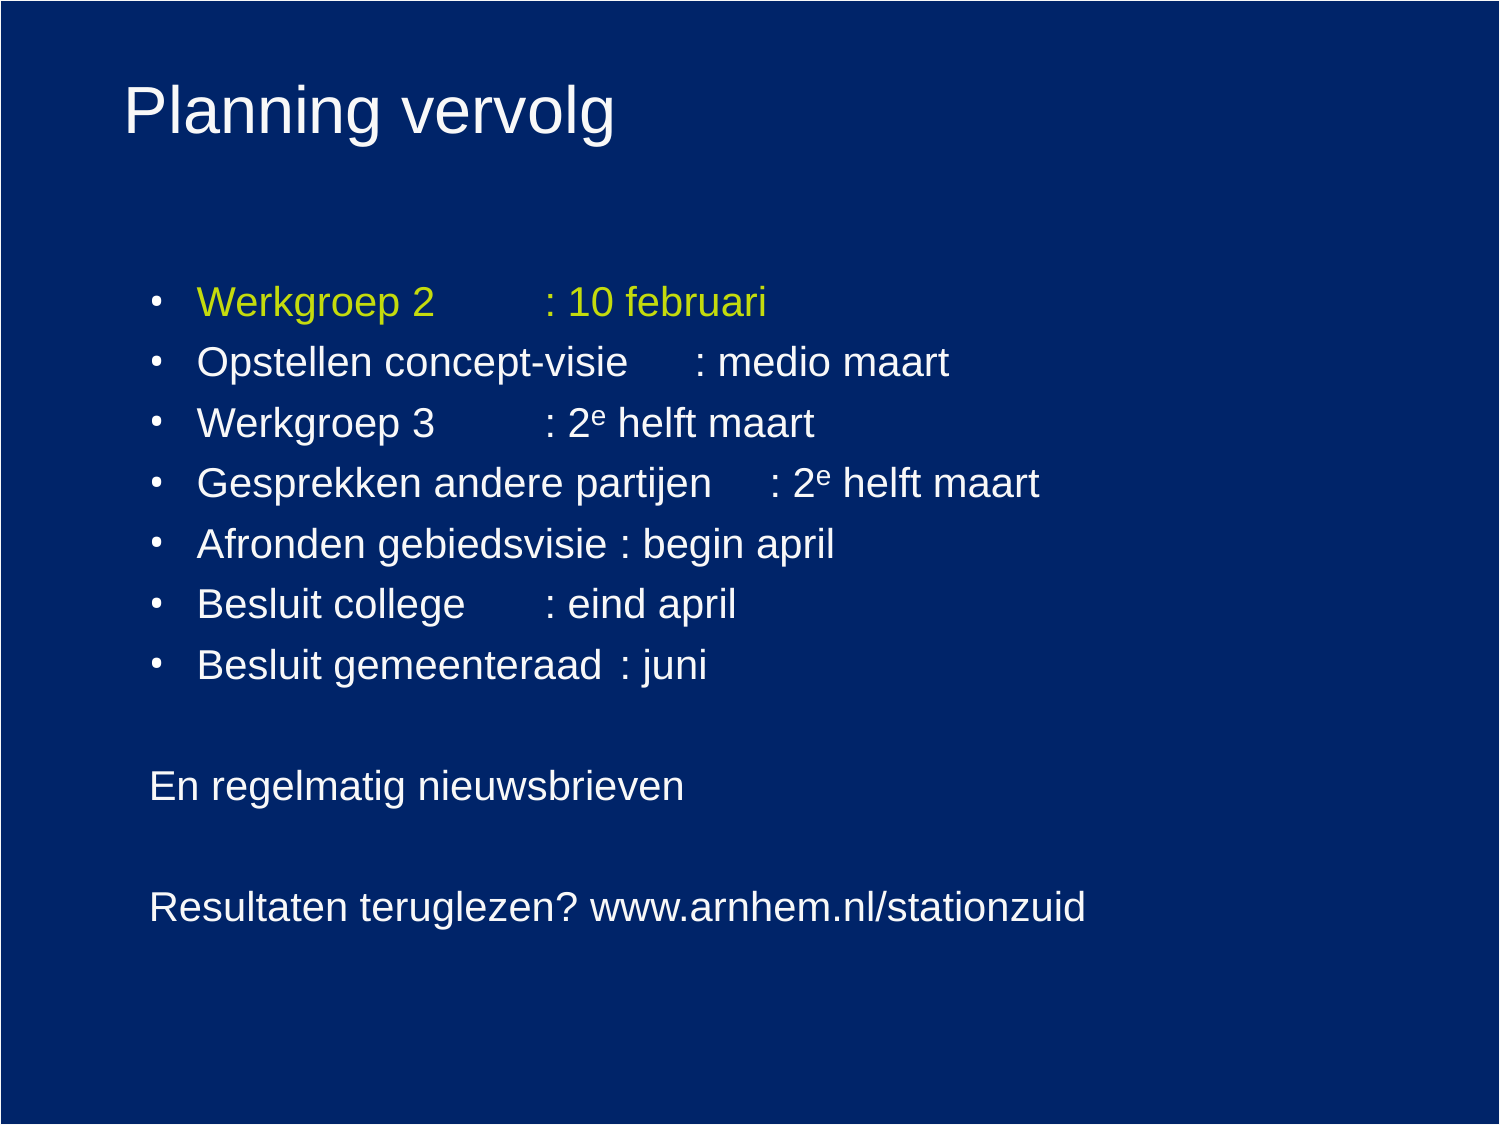

# Planning vervolg
Werkgroep 2		: 10 februari
Opstellen concept-visie	: medio maart
Werkgroep 3		: 2e helft maart
Gesprekken andere partijen	: 2e helft maart
Afronden gebiedsvisie	: begin april
Besluit college		: eind april
Besluit gemeenteraad	: juni
En regelmatig nieuwsbrieven
Resultaten teruglezen? www.arnhem.nl/stationzuid